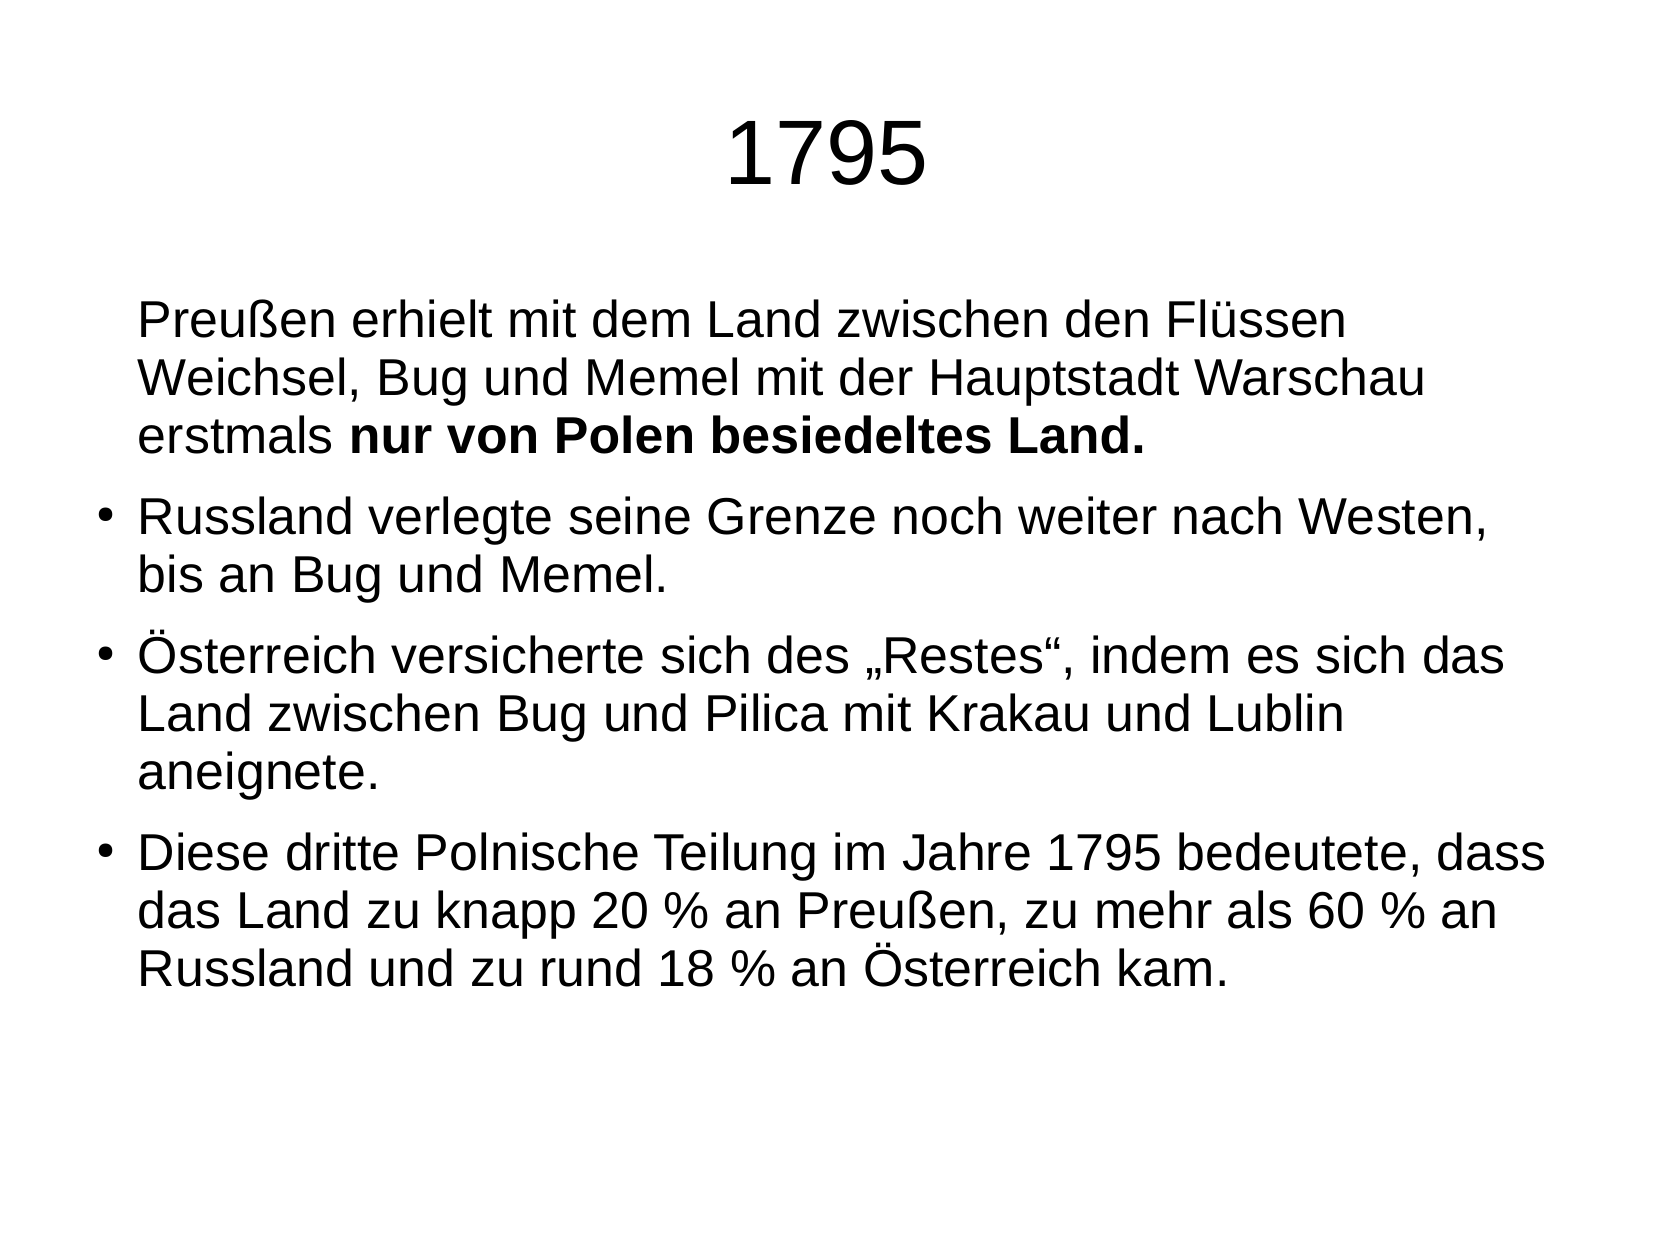

# 1795
Preußen erhielt mit dem Land zwischen den Flüssen Weichsel, Bug und Memel mit der Hauptstadt Warschau erstmals nur von Polen besiedeltes Land.
Russland verlegte seine Grenze noch weiter nach Westen, bis an Bug und Memel.
Österreich versicherte sich des „Restes“, indem es sich das Land zwischen Bug und Pilica mit Krakau und Lublin aneignete.
Diese dritte Polnische Teilung im Jahre 1795 bedeutete, dass das Land zu knapp 20 % an Preußen, zu mehr als 60 % an Russland und zu rund 18 % an Österreich kam.